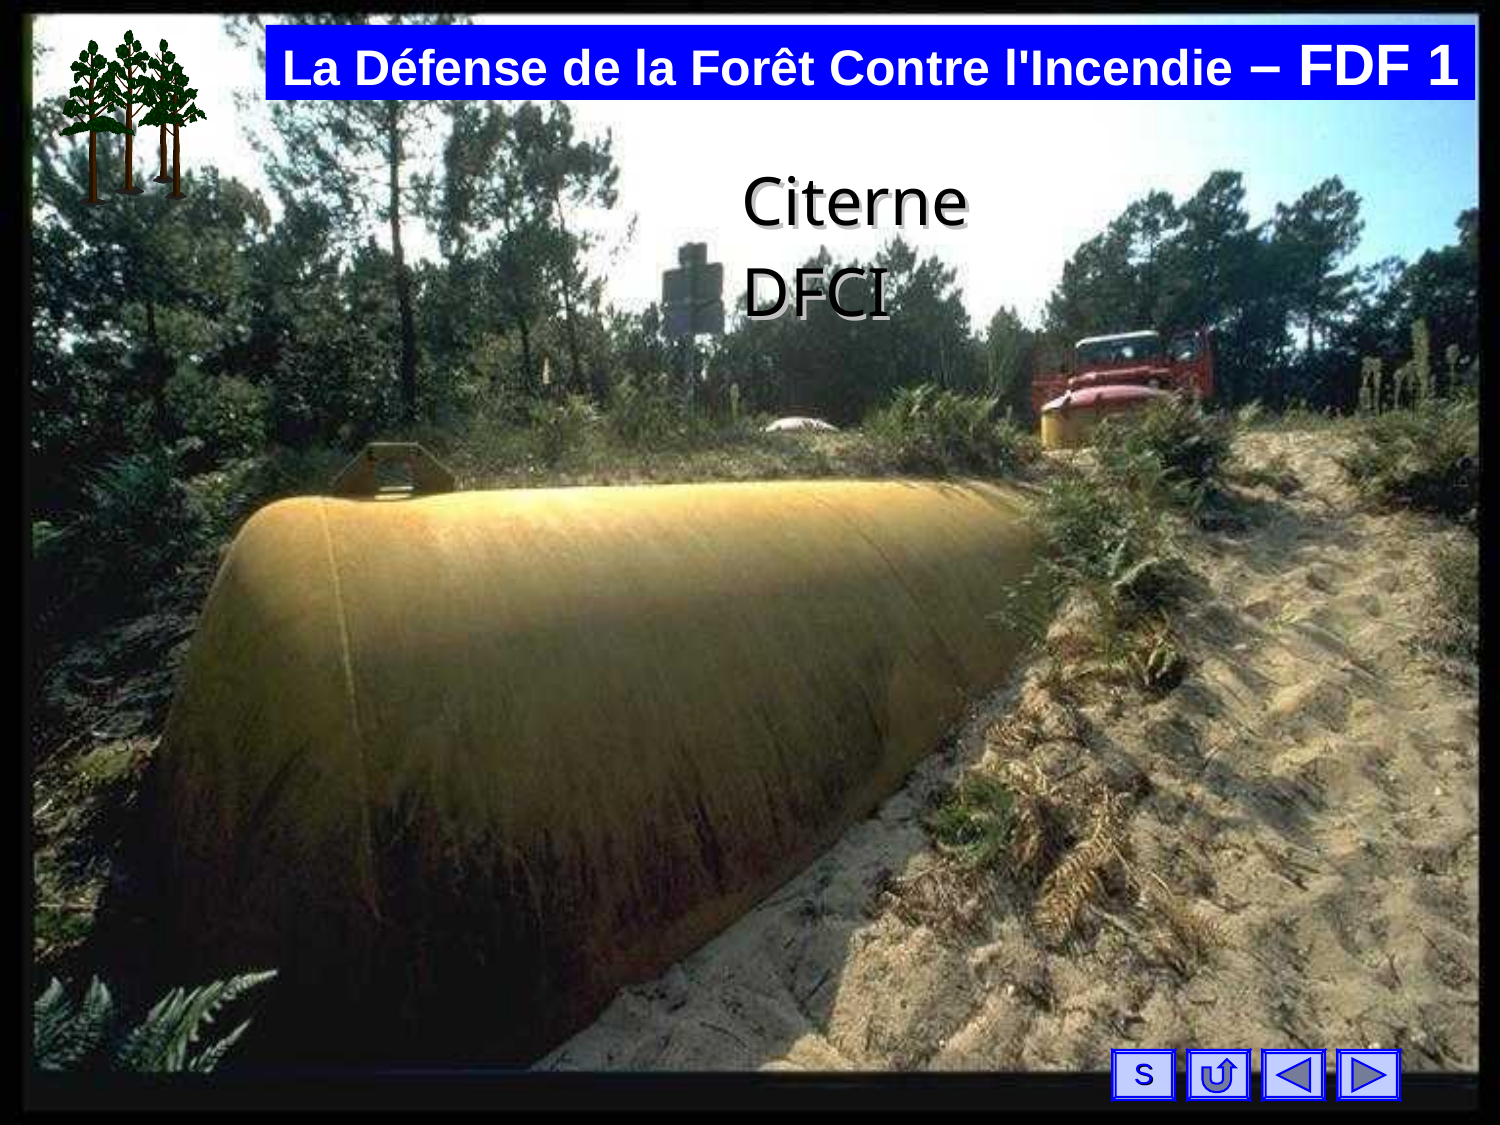

La Défense de la Forêt Contre l'Incendie – FDF 1
Citerne DFCI